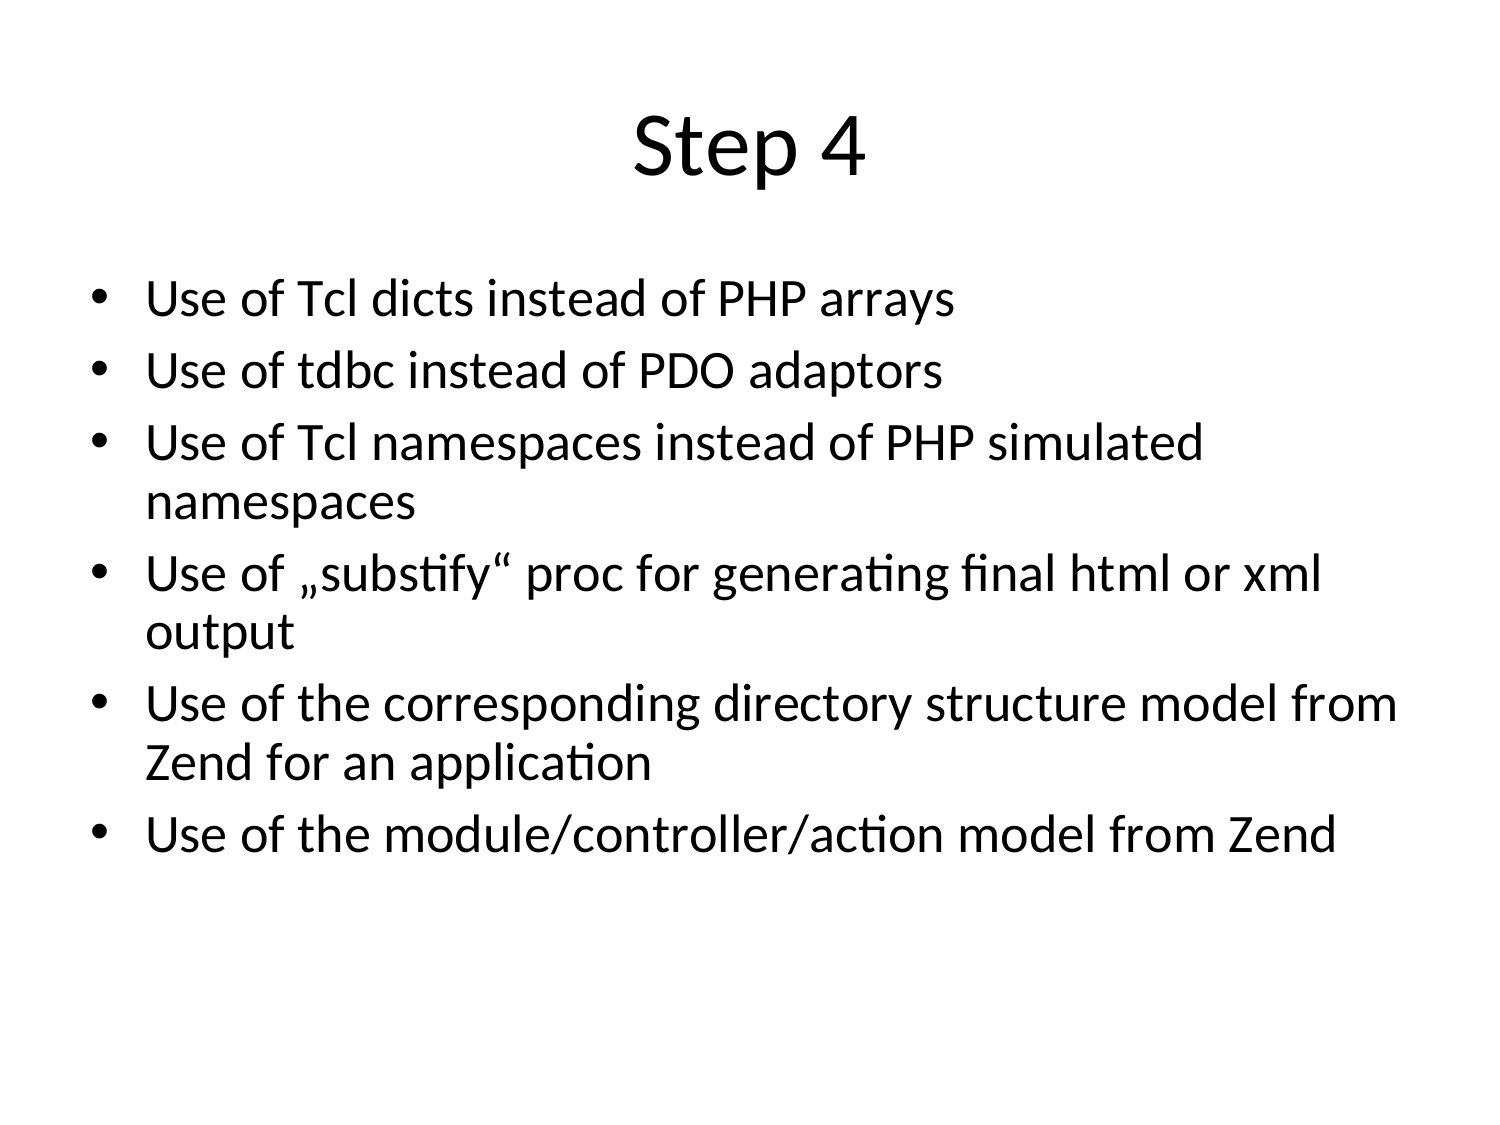

Step 4
Use of Tcl dicts instead of PHP arrays
Use of tdbc instead of PDO adaptors
Use of Tcl namespaces instead of PHP simulated namespaces
Use of „substify“ proc for generating final html or xml output
Use of the corresponding directory structure model from Zend for an application
Use of the module/controller/action model from Zend